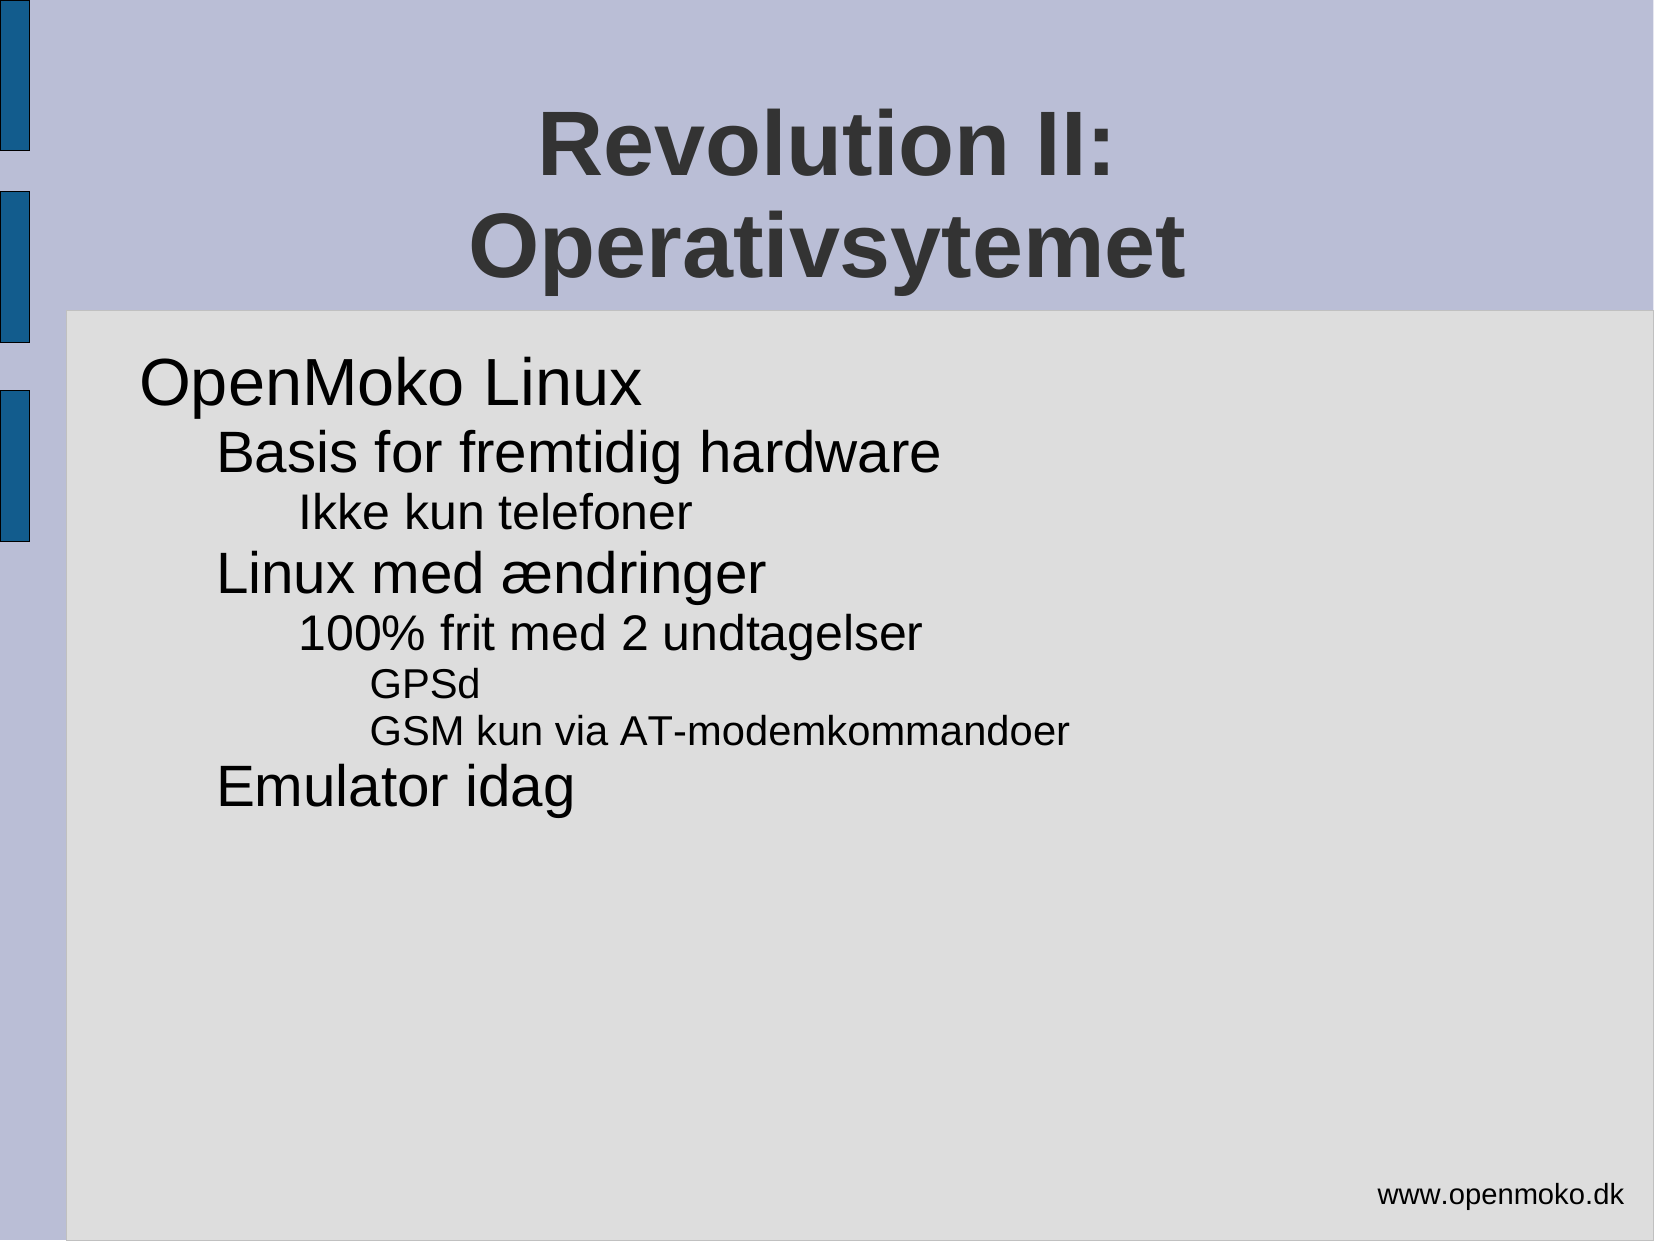

# Revolution II: Operativsytemet
OpenMoko Linux
Basis for fremtidig hardware
Ikke kun telefoner
Linux med ændringer
100% frit med 2 undtagelser
GPSd
GSM kun via AT-modemkommandoer
Emulator idag